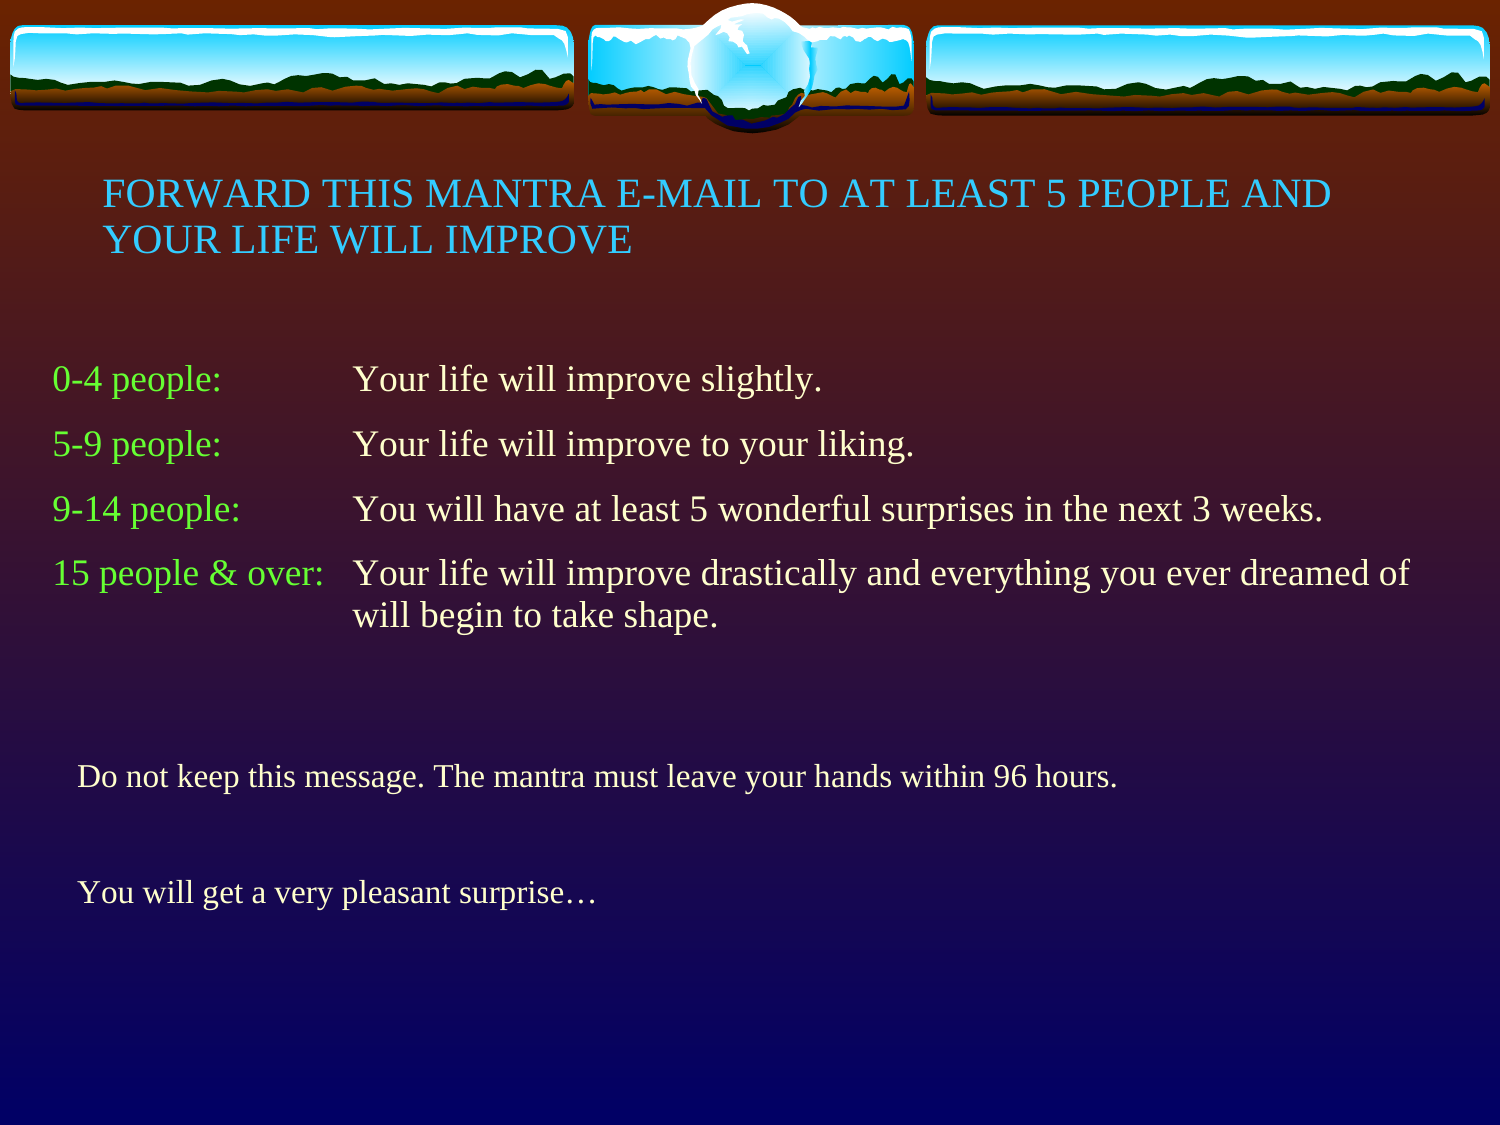

FORWARD THIS MANTRA E-MAIL TO AT LEAST 5 PEOPLE AND YOUR LIFE WILL IMPROVE
0-4 people:	Your life will improve slightly.
5-9 people:	Your life will improve to your liking.
9-14 people:	You will have at least 5 wonderful surprises in the next 3 weeks.
15 people & over:	Your life will improve drastically and everything you ever dreamed of 		will begin to take shape.
Do not keep this message. The mantra must leave your hands within 96 hours.
You will get a very pleasant surprise…